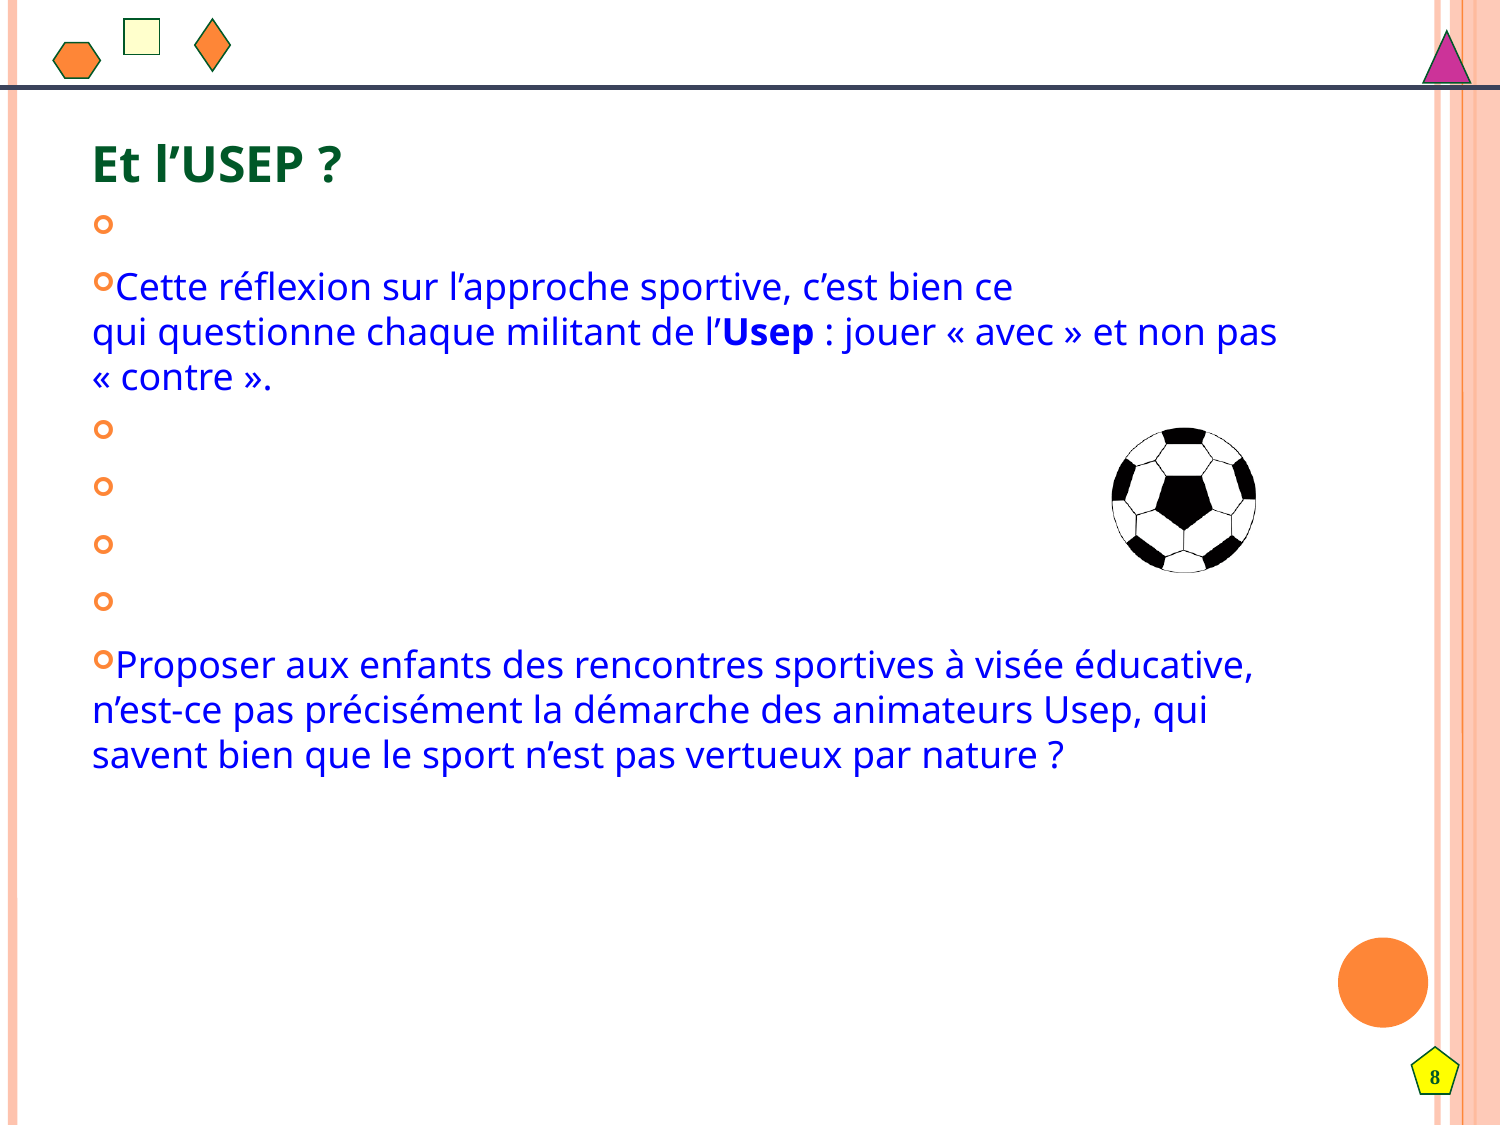

# Et l’USEP ?
Cette réflexion sur l’approche sportive, c’est bien ce qui questionne chaque militant de l’Usep : jouer « avec » et non pas « contre ».
Proposer aux enfants des rencontres sportives à visée éducative, n’est-ce pas précisément la démarche des animateurs Usep, qui savent bien que le sport n’est pas vertueux par nature ?